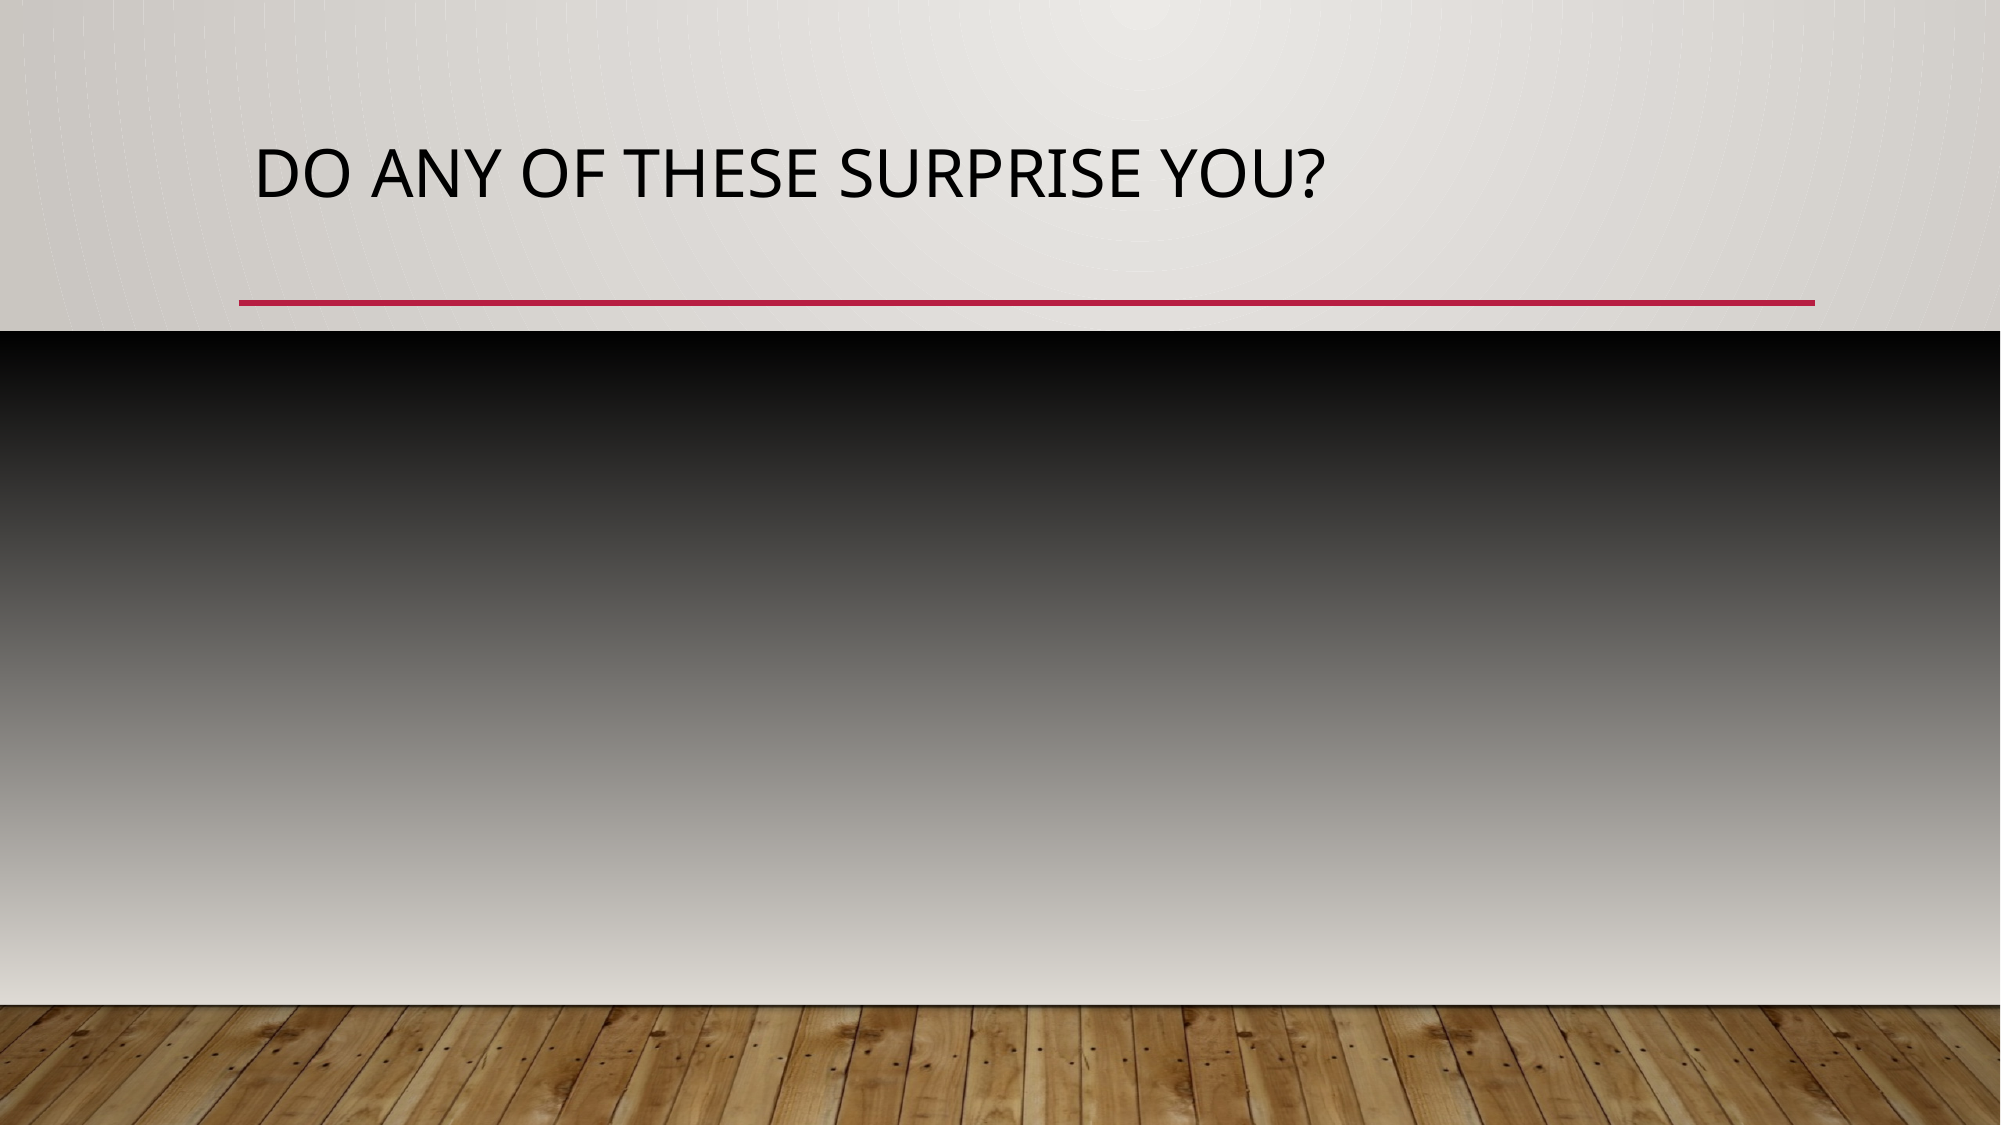

# Do any of these surprise you?